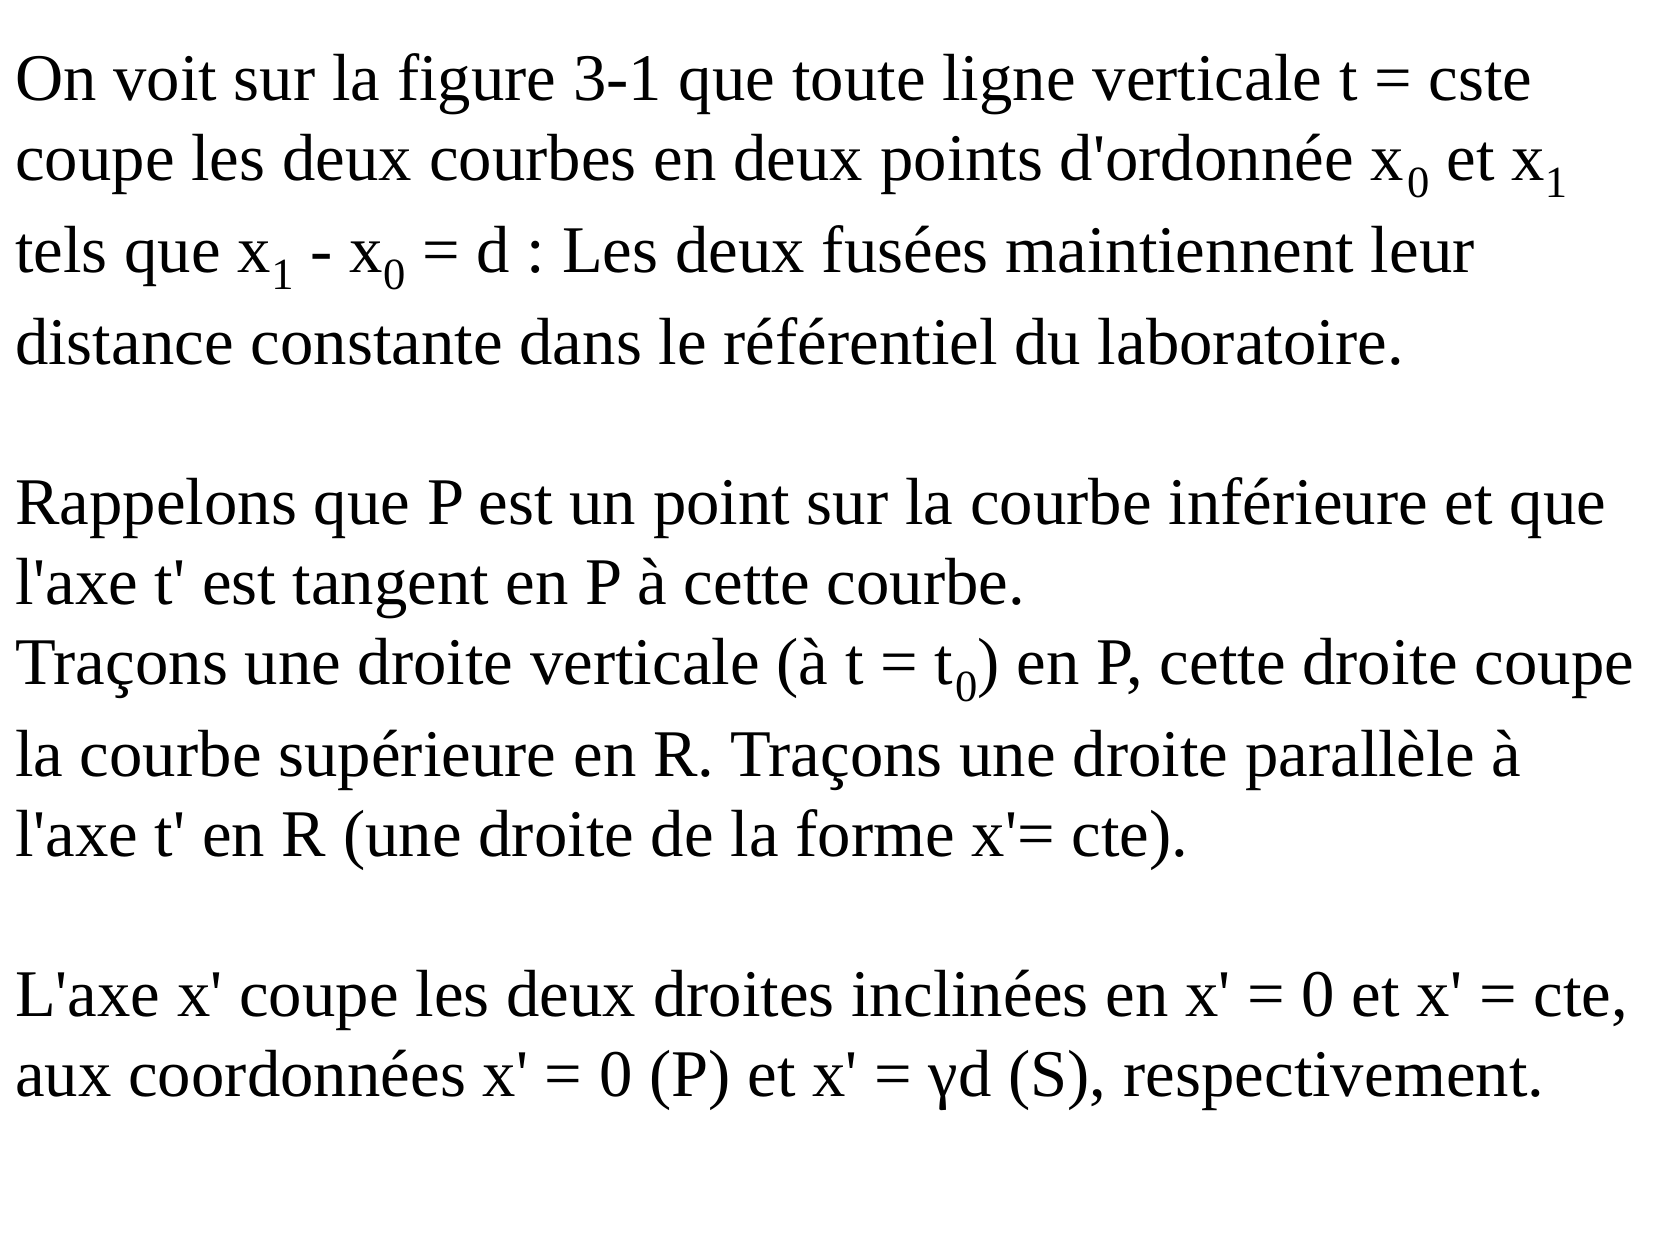

On voit sur la figure 3-1 que toute ligne verticale t = cste coupe les deux courbes en deux points d'ordonnée x0 et x1 tels que x1 - x0 = d : Les deux fusées maintiennent leur distance constante dans le référentiel du laboratoire.
Rappelons que P est un point sur la courbe inférieure et que l'axe t' est tangent en P à cette courbe.
Traçons une droite verticale (à t = t0) en P, cette droite coupe la courbe supérieure en R. Traçons une droite parallèle à l'axe t' en R (une droite de la forme x'= cte).
L'axe x' coupe les deux droites inclinées en x' = 0 et x' = cte, aux coordonnées x' = 0 (P) et x' = γd (S), respectivement.